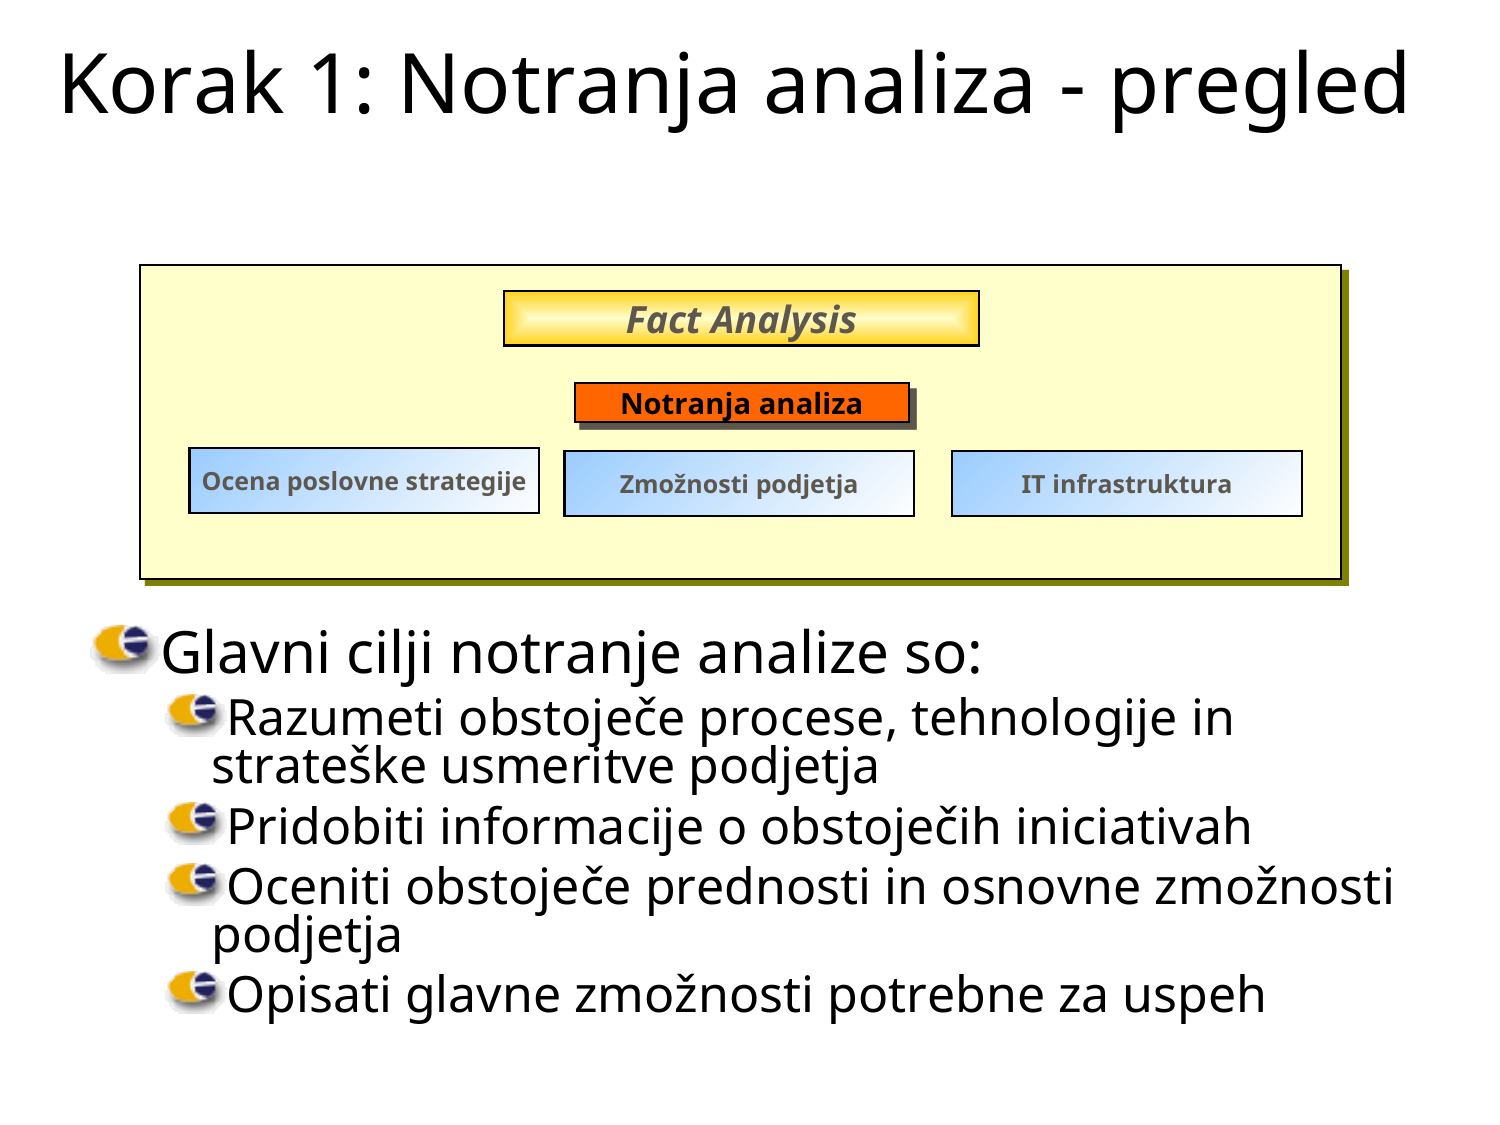

# Korak 1: Notranja analiza - pregled
Fact Analysis
Notranja analiza
Ocena poslovne strategije
Zmožnosti podjetja
IT infrastruktura
Glavni cilji notranje analize so:
Razumeti obstoječe procese, tehnologije in strateške usmeritve podjetja
Pridobiti informacije o obstoječih iniciativah
Oceniti obstoječe prednosti in osnovne zmožnosti podjetja
Opisati glavne zmožnosti potrebne za uspeh